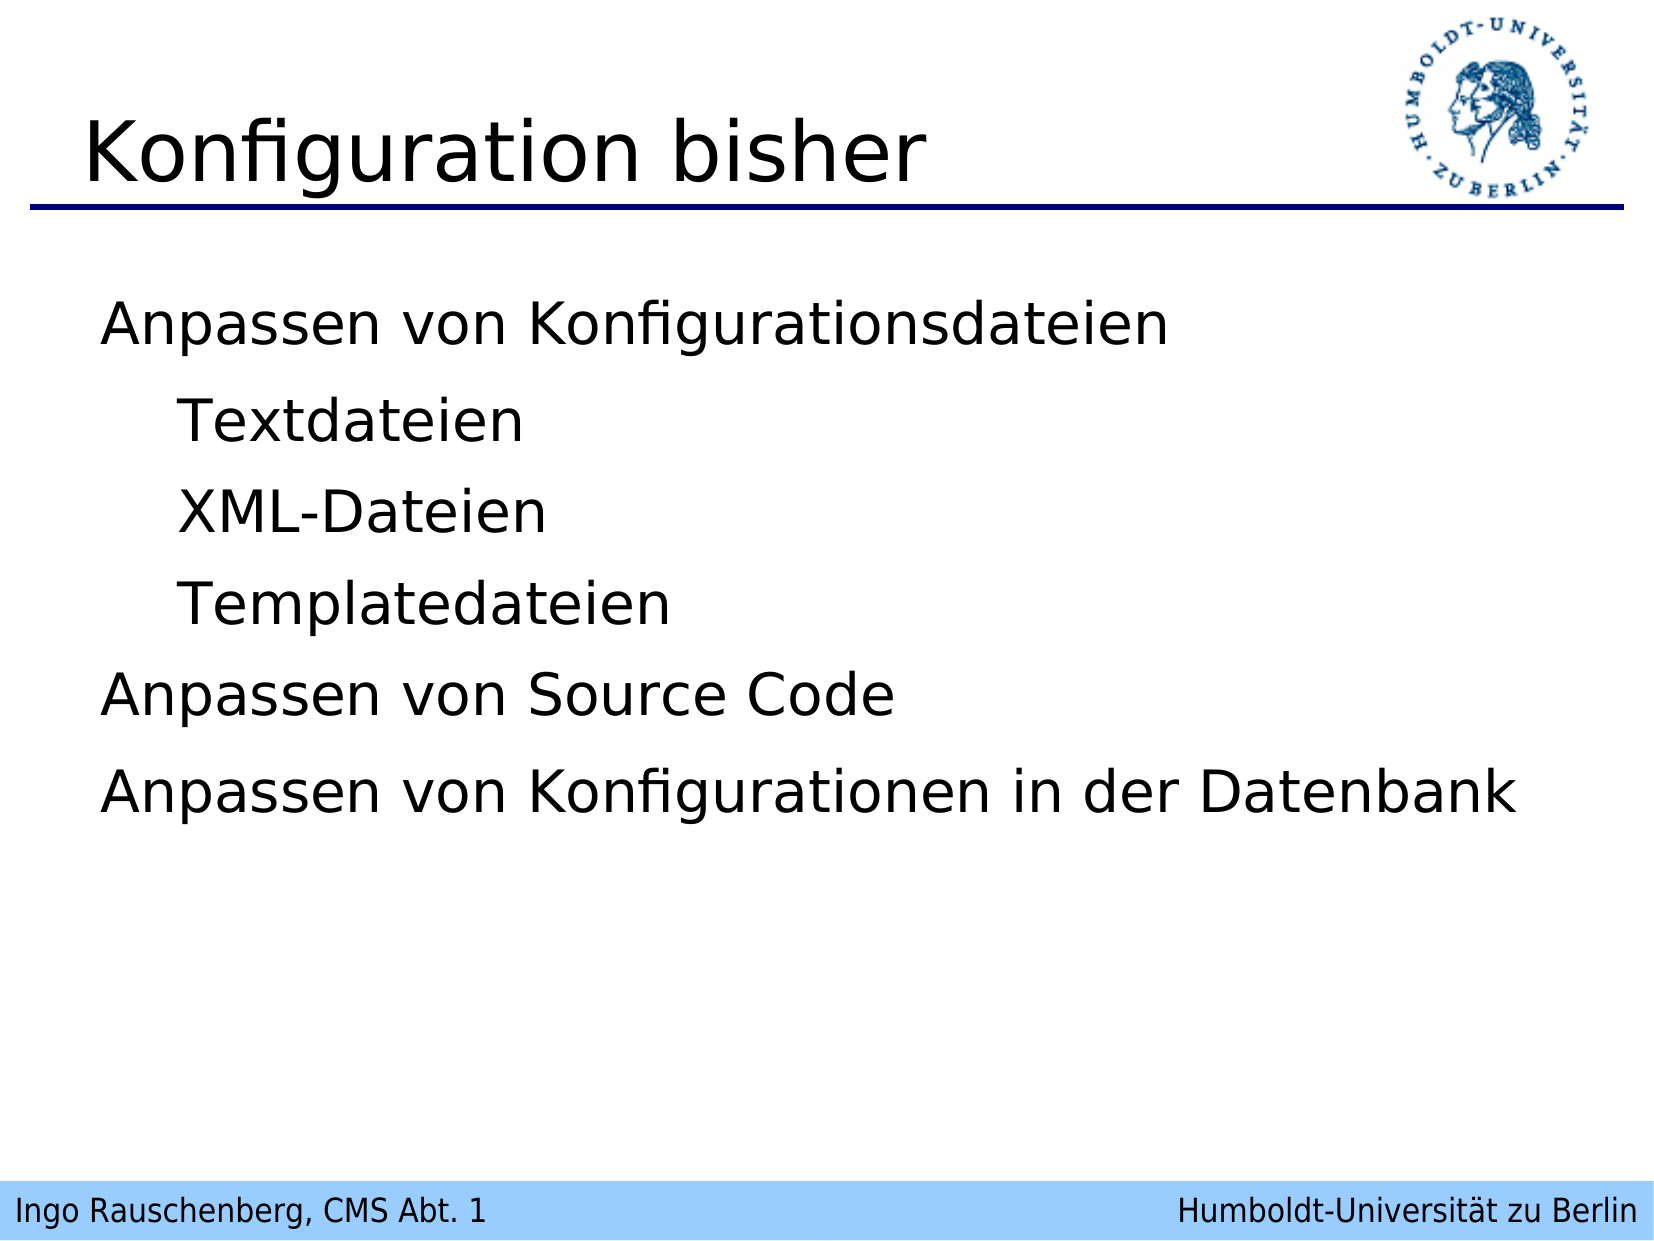

# Konfiguration bisher
Anpassen von Konfigurationsdateien
Textdateien
XML-Dateien
Templatedateien
Anpassen von Source Code
Anpassen von Konfigurationen in der Datenbank
Ingo Rauschenberg, CMS Abt. 1
Humboldt-Universität zu Berlin